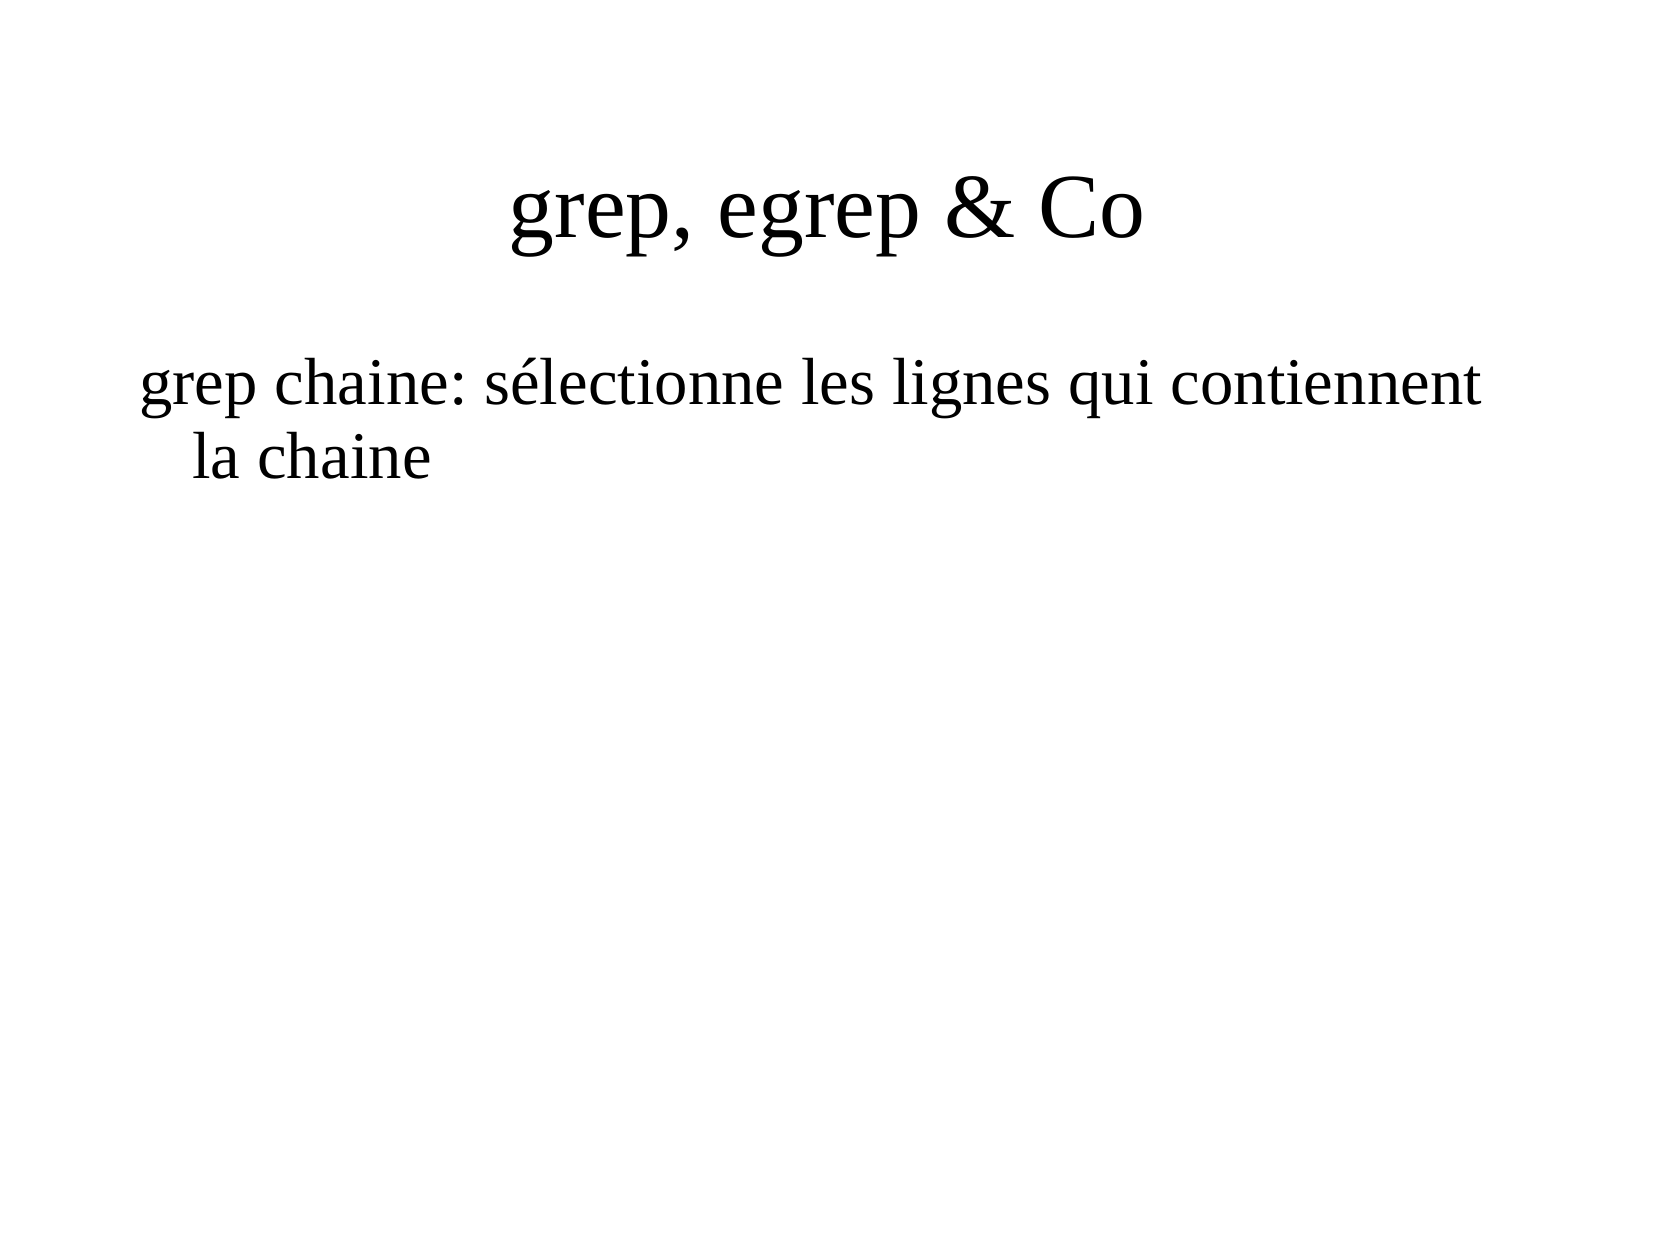

# grep, egrep & Co
grep chaine: sélectionne les lignes qui contiennent la chaine